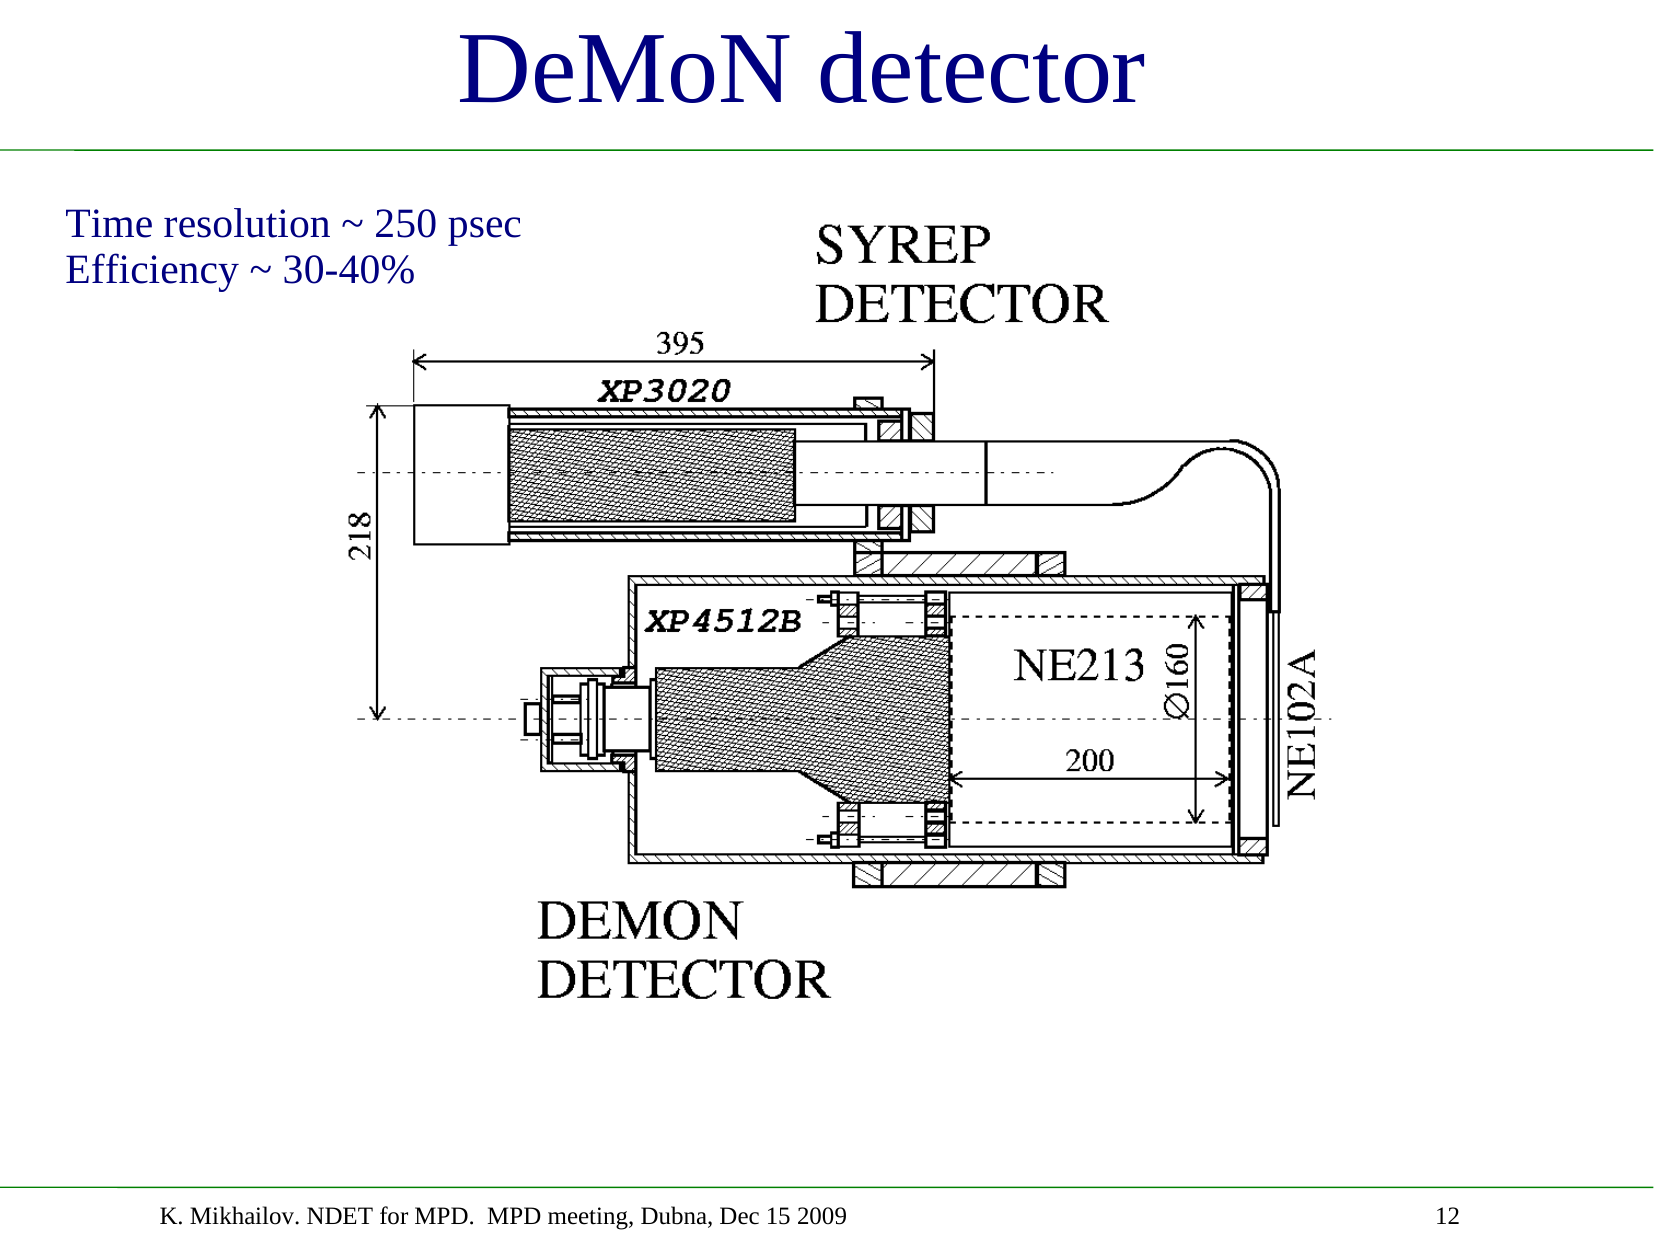

# DeMoN detector
Time resolution ~ 250 psec
Efficiency ~ 30-40%
K. Mikhailov. NDET for MPD. MPD meeting, Dubna, Dec 15 2009